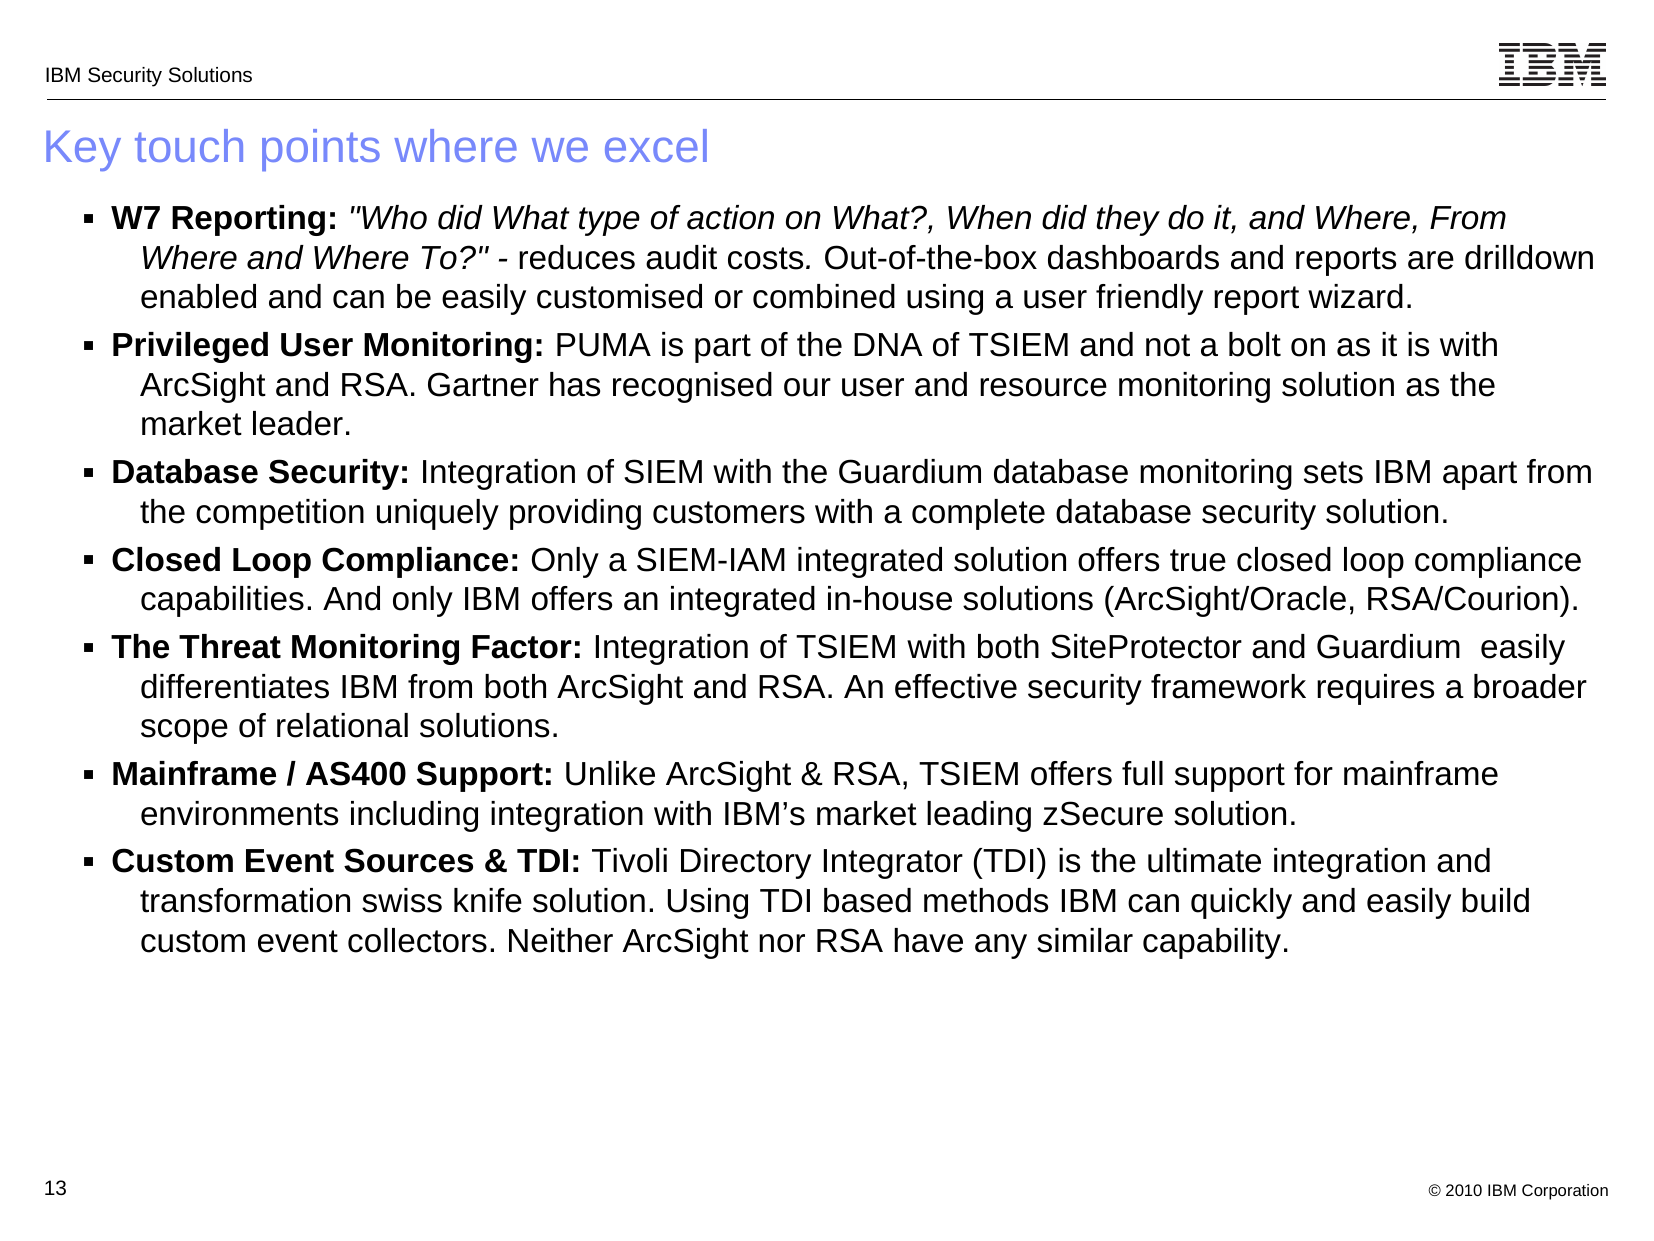

# Key touch points where we excel
W7 Reporting: "Who did What type of action on What?, When did they do it, and Where, From Where and Where To?" - reduces audit costs. Out-of-the-box dashboards and reports are drilldown enabled and can be easily customised or combined using a user friendly report wizard.
Privileged User Monitoring: PUMA is part of the DNA of TSIEM and not a bolt on as it is with ArcSight and RSA. Gartner has recognised our user and resource monitoring solution as the market leader.
Database Security: Integration of SIEM with the Guardium database monitoring sets IBM apart from the competition uniquely providing customers with a complete database security solution.
Closed Loop Compliance: Only a SIEM-IAM integrated solution offers true closed loop compliance capabilities. And only IBM offers an integrated in-house solutions (ArcSight/Oracle, RSA/Courion).
The Threat Monitoring Factor: Integration of TSIEM with both SiteProtector and Guardium easily differentiates IBM from both ArcSight and RSA. An effective security framework requires a broader scope of relational solutions.
Mainframe / AS400 Support: Unlike ArcSight & RSA, TSIEM offers full support for mainframe environments including integration with IBM’s market leading zSecure solution.
Custom Event Sources & TDI: Tivoli Directory Integrator (TDI) is the ultimate integration and transformation swiss knife solution. Using TDI based methods IBM can quickly and easily build custom event collectors. Neither ArcSight nor RSA have any similar capability.